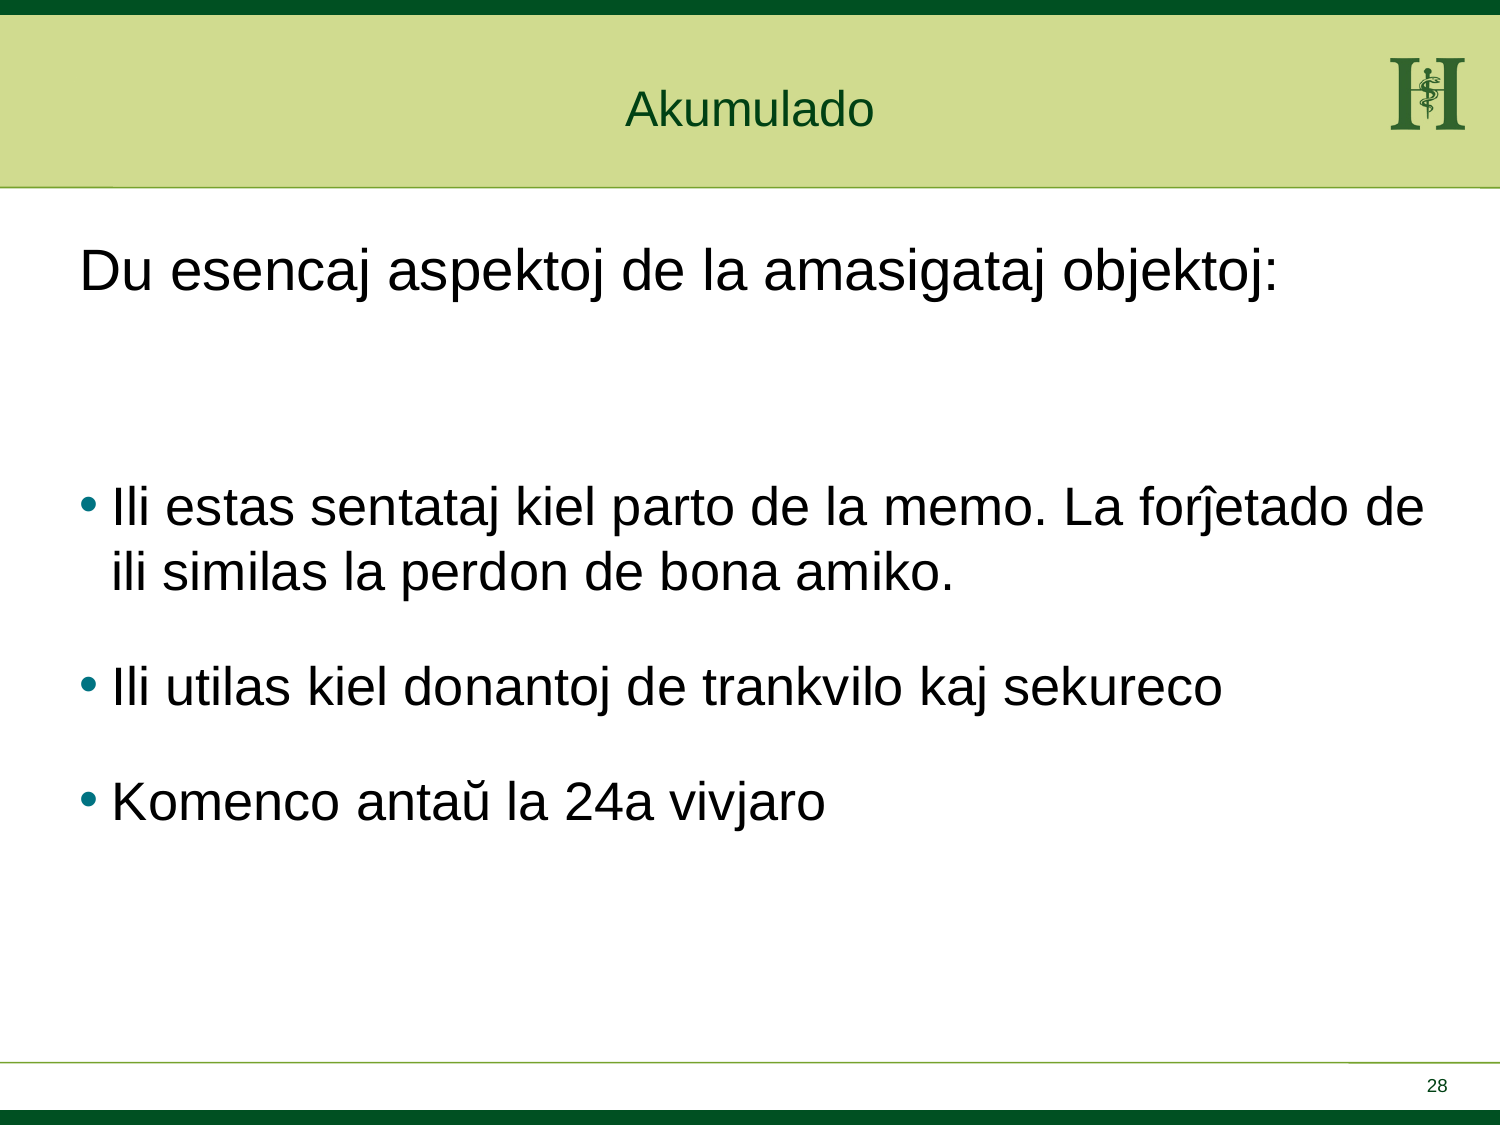

# Akumulado
Du esencaj aspektoj de la amasigataj objektoj:
Ili estas sentataj kiel parto de la memo. La forĵetado de ili similas la perdon de bona amiko.
Ili utilas kiel donantoj de trankvilo kaj sekureco
Komenco antaŭ la 24a vivjaro